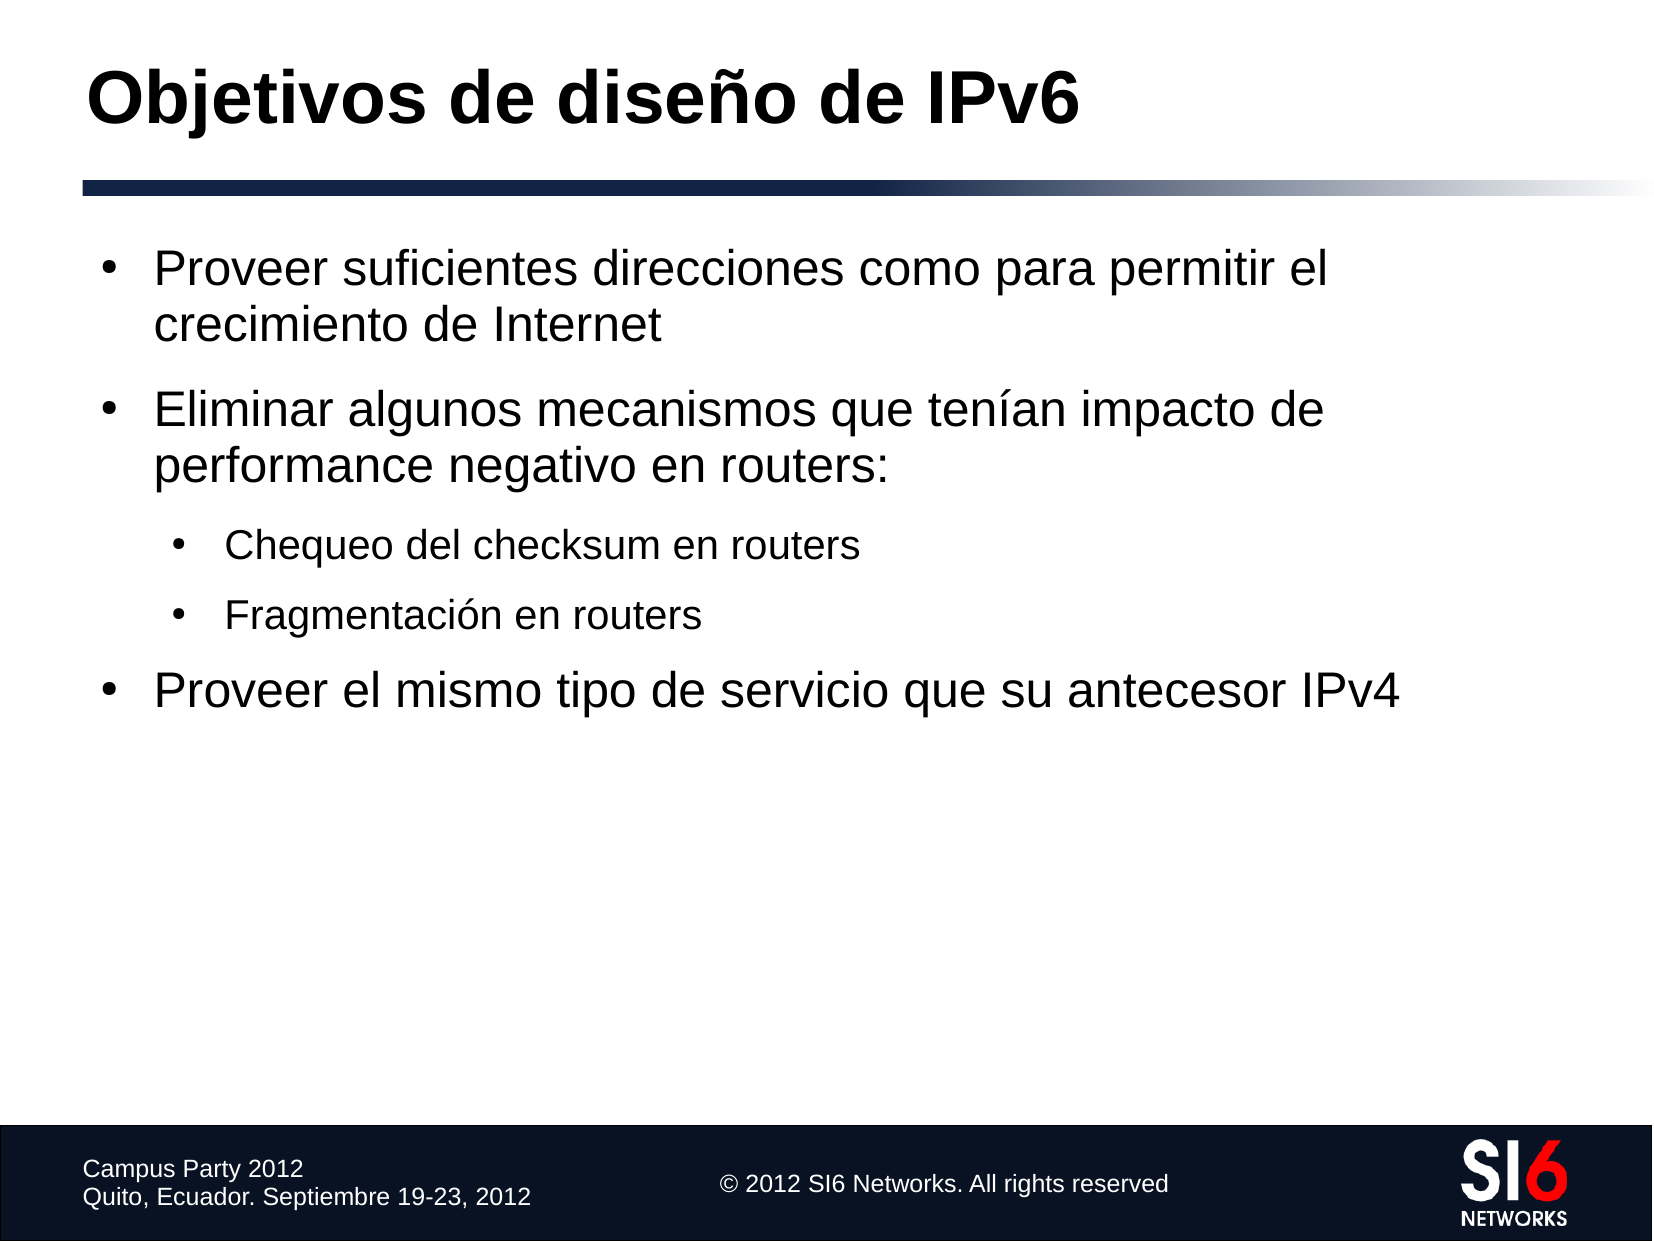

# Objetivos de diseño de IPv6
Proveer suficientes direcciones como para permitir el crecimiento de Internet
Eliminar algunos mecanismos que tenían impacto de performance negativo en routers:
Chequeo del checksum en routers
Fragmentación en routers
Proveer el mismo tipo de servicio que su antecesor IPv4
Congreso de Seguridad en Computo 2011